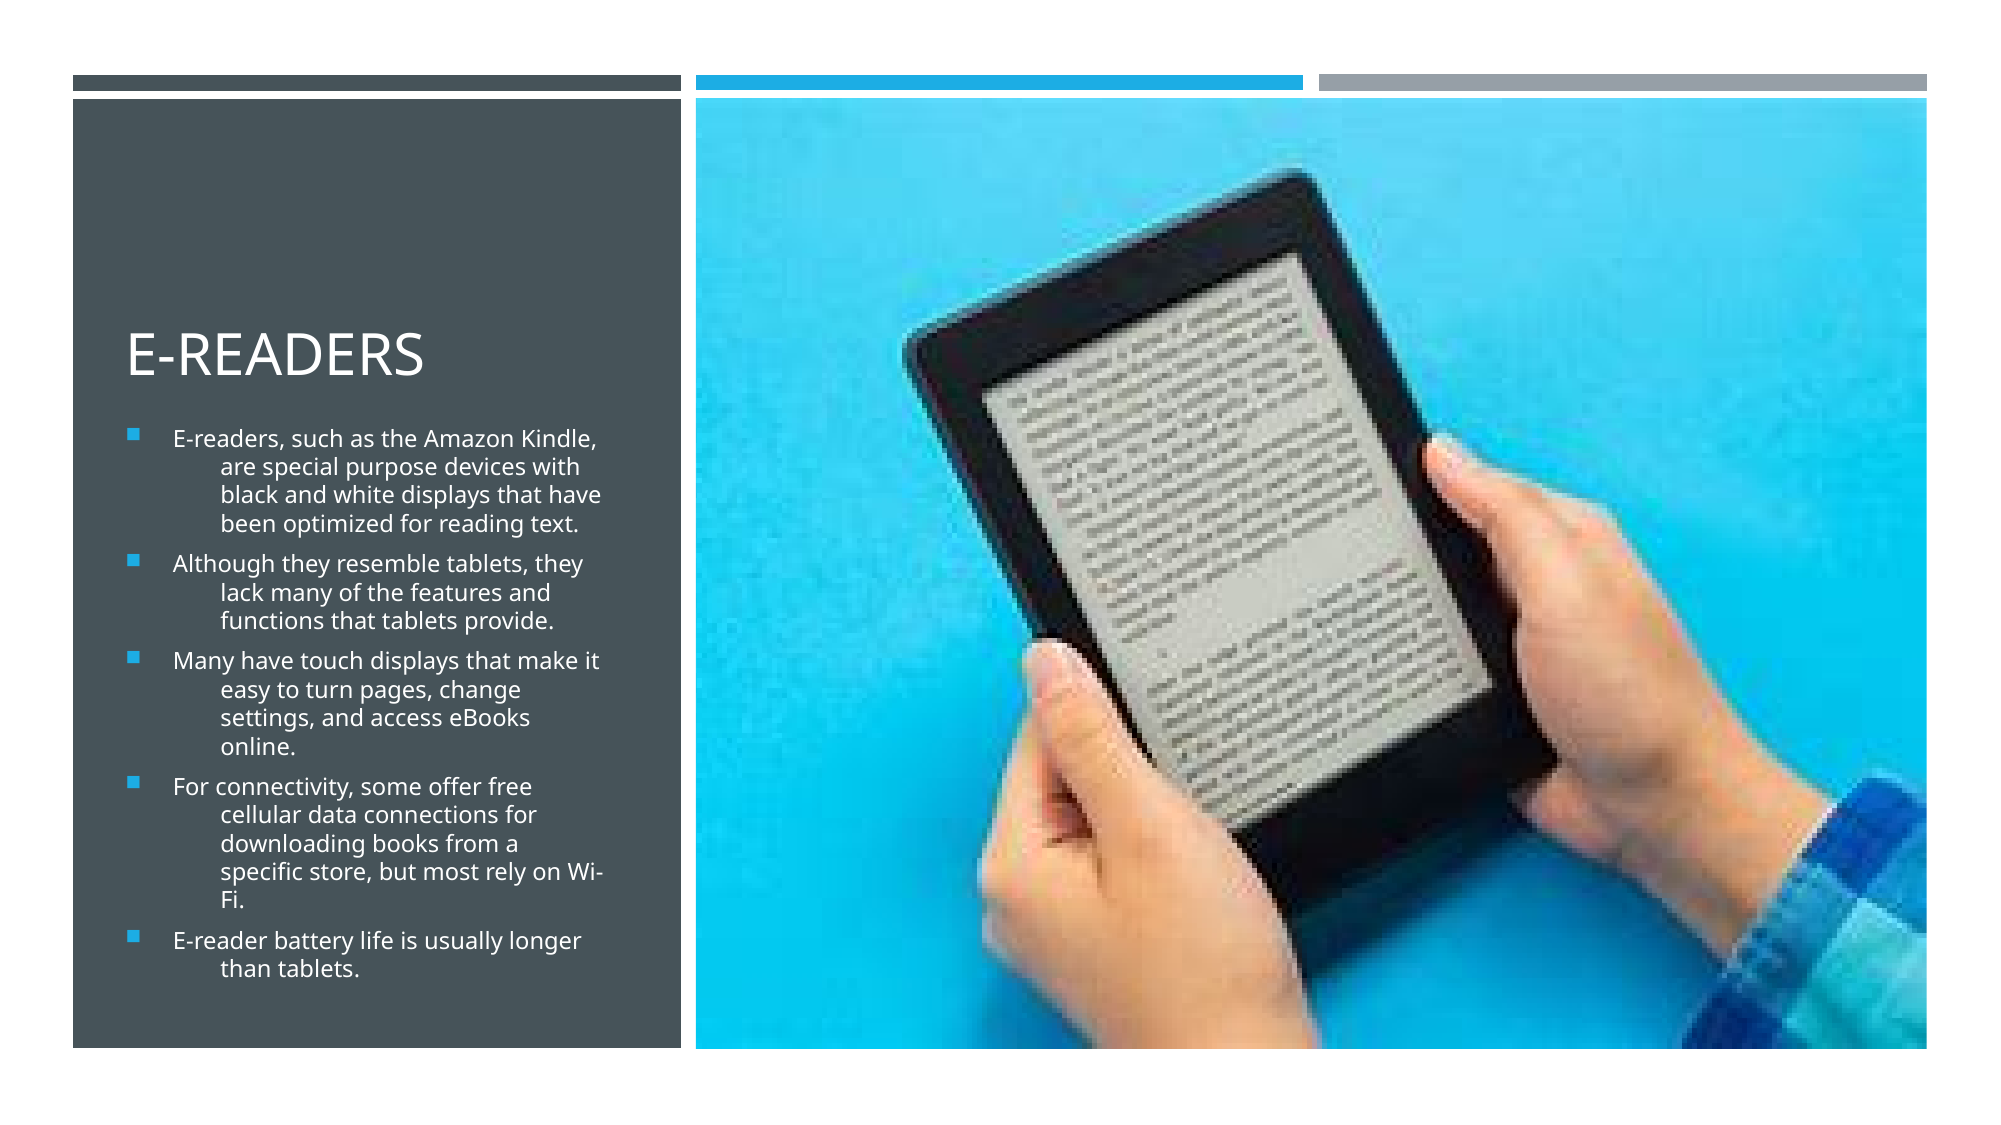

# E-Readers
E-readers, such as the Amazon Kindle, are special purpose devices with black and white displays that have been optimized for reading text.
Although they resemble tablets, they lack many of the features and functions that tablets provide.
Many have touch displays that make it easy to turn pages, change settings, and access eBooks online.
For connectivity, some offer free cellular data connections for downloading books from a specific store, but most rely on Wi-Fi.
E-reader battery life is usually longer than tablets.